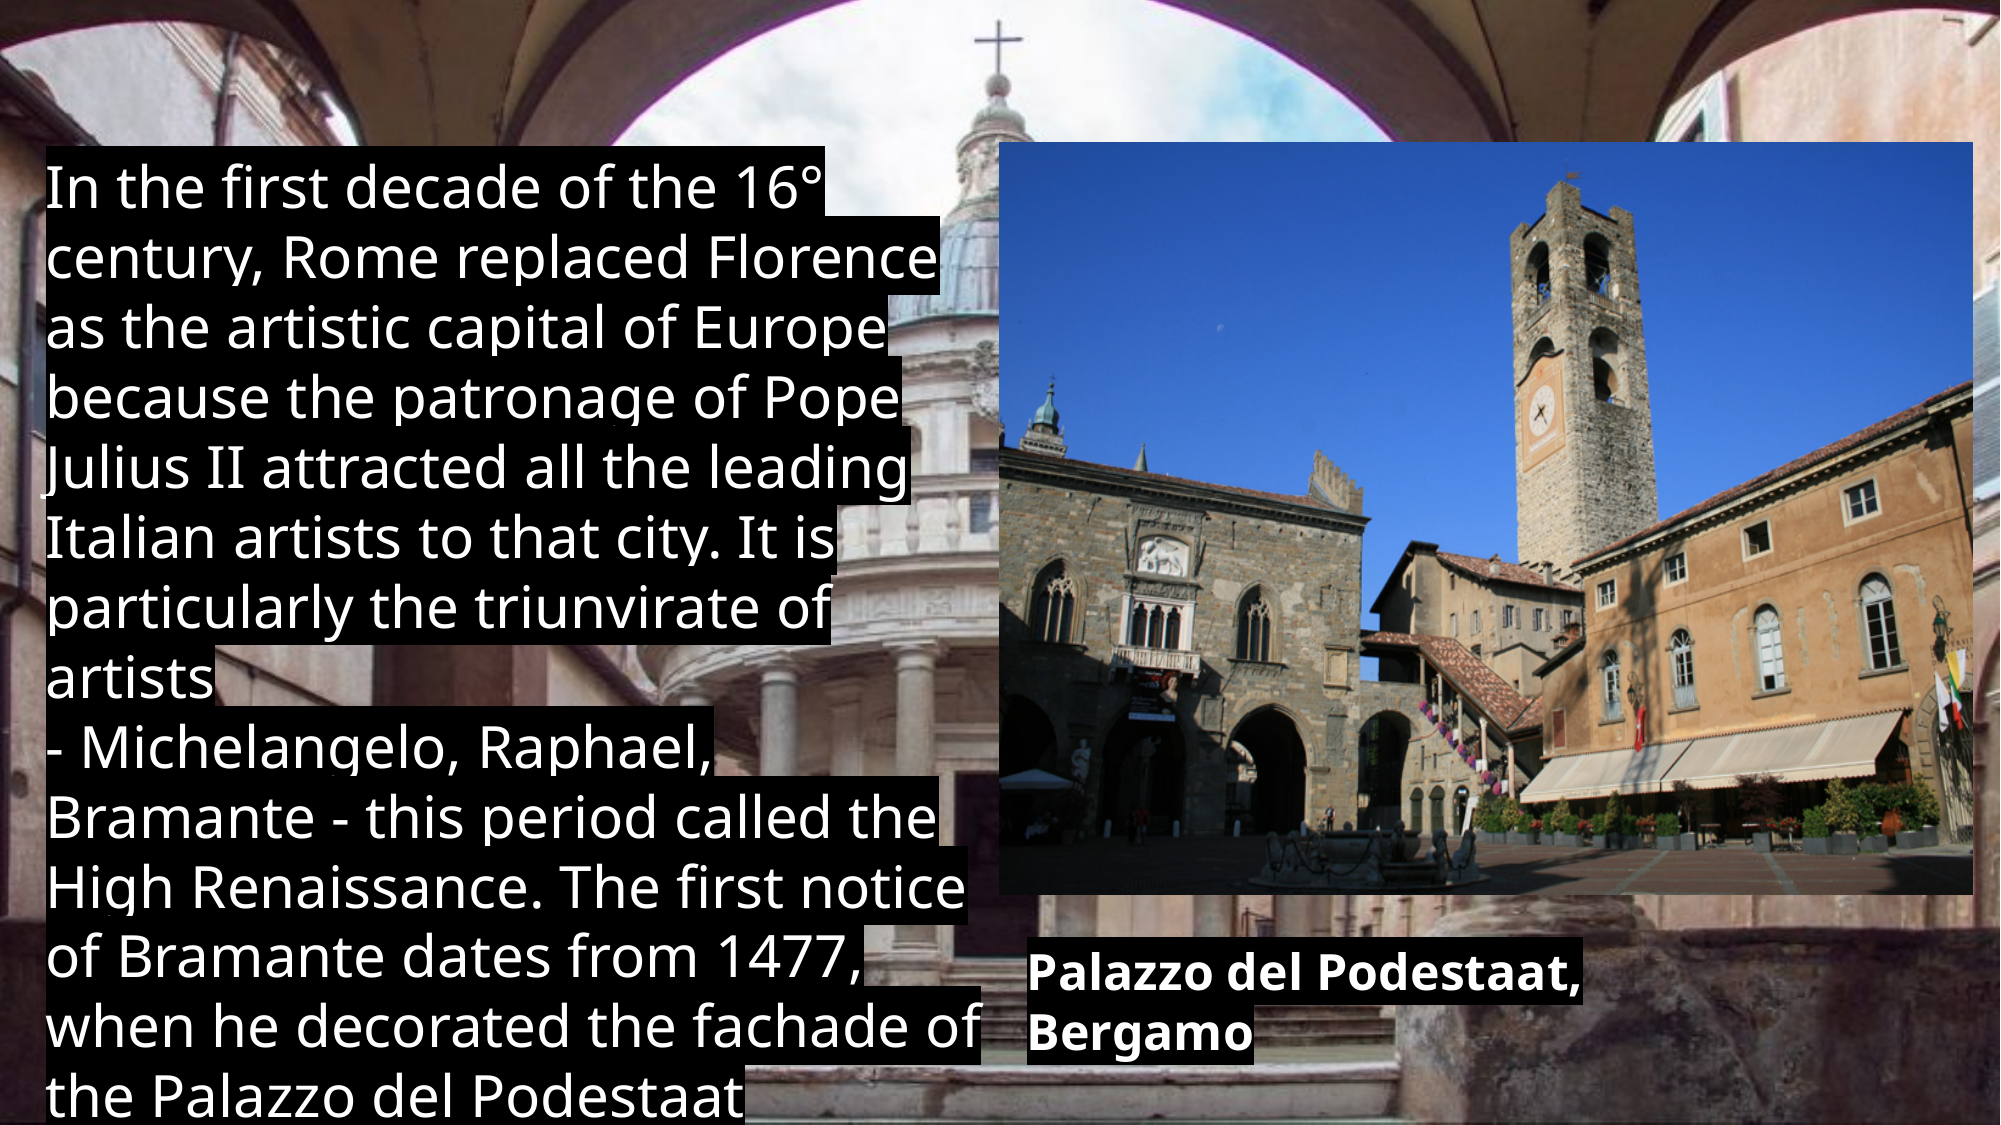

#
In the first decade of the 16° century, Rome replaced Florence as the artistic capital of Europe because the patronage of Pope Julius II attracted all the leading Italian artists to that city. It is particularly the triunvirate of artists
- Michelangelo, Raphael, Bramante - this period called the High Renaissance. The first notice of Bramante dates from 1477, when he decorated the fachade of the Palazzo del Podestaat Bergamo with a frescoad frieze of philosophers.
Palazzo del Podestaat, Bergamo